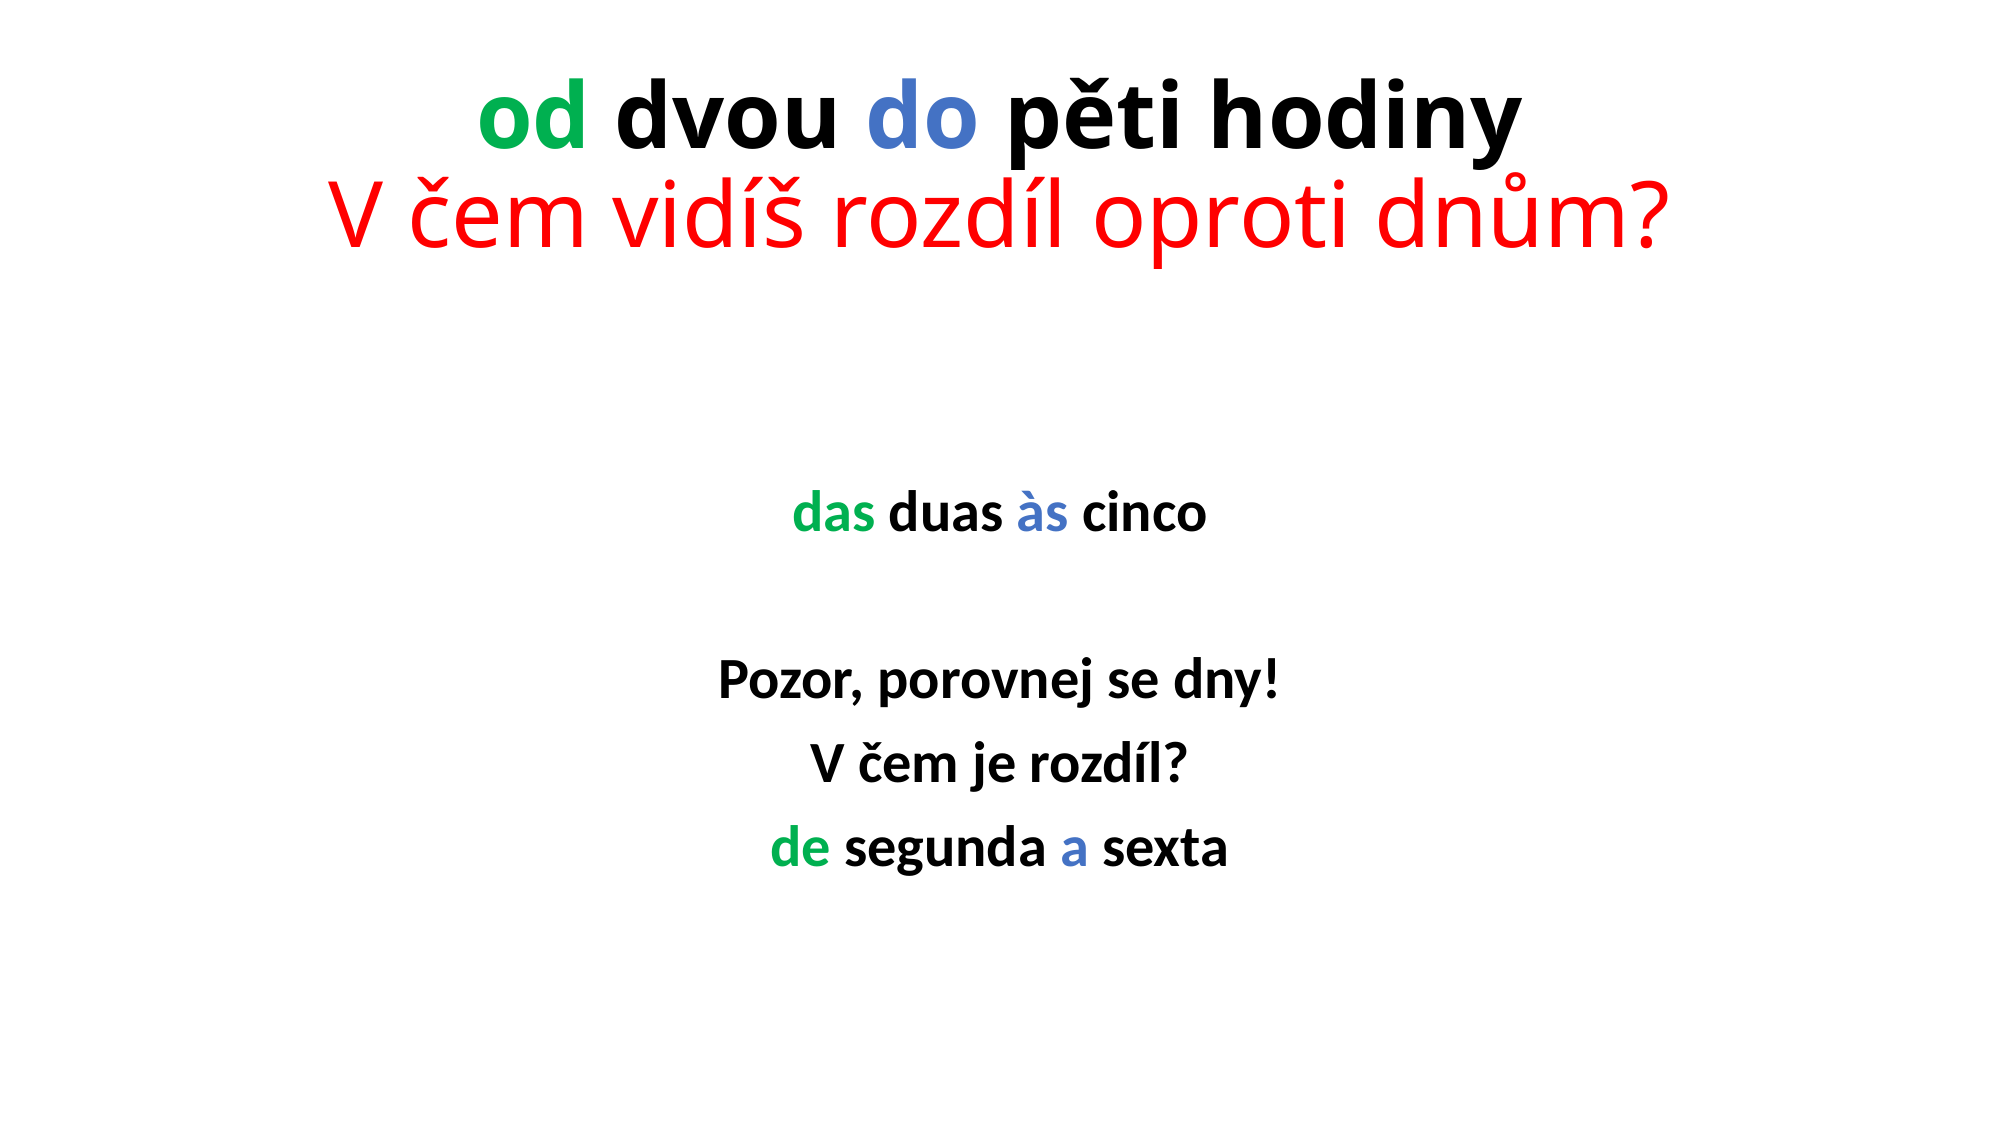

# od dvou do pěti hodiny V čem vidíš rozdíl oproti dnům?
das duas às cinco
Pozor, porovnej se dny!
V čem je rozdíl?
de segunda a sexta